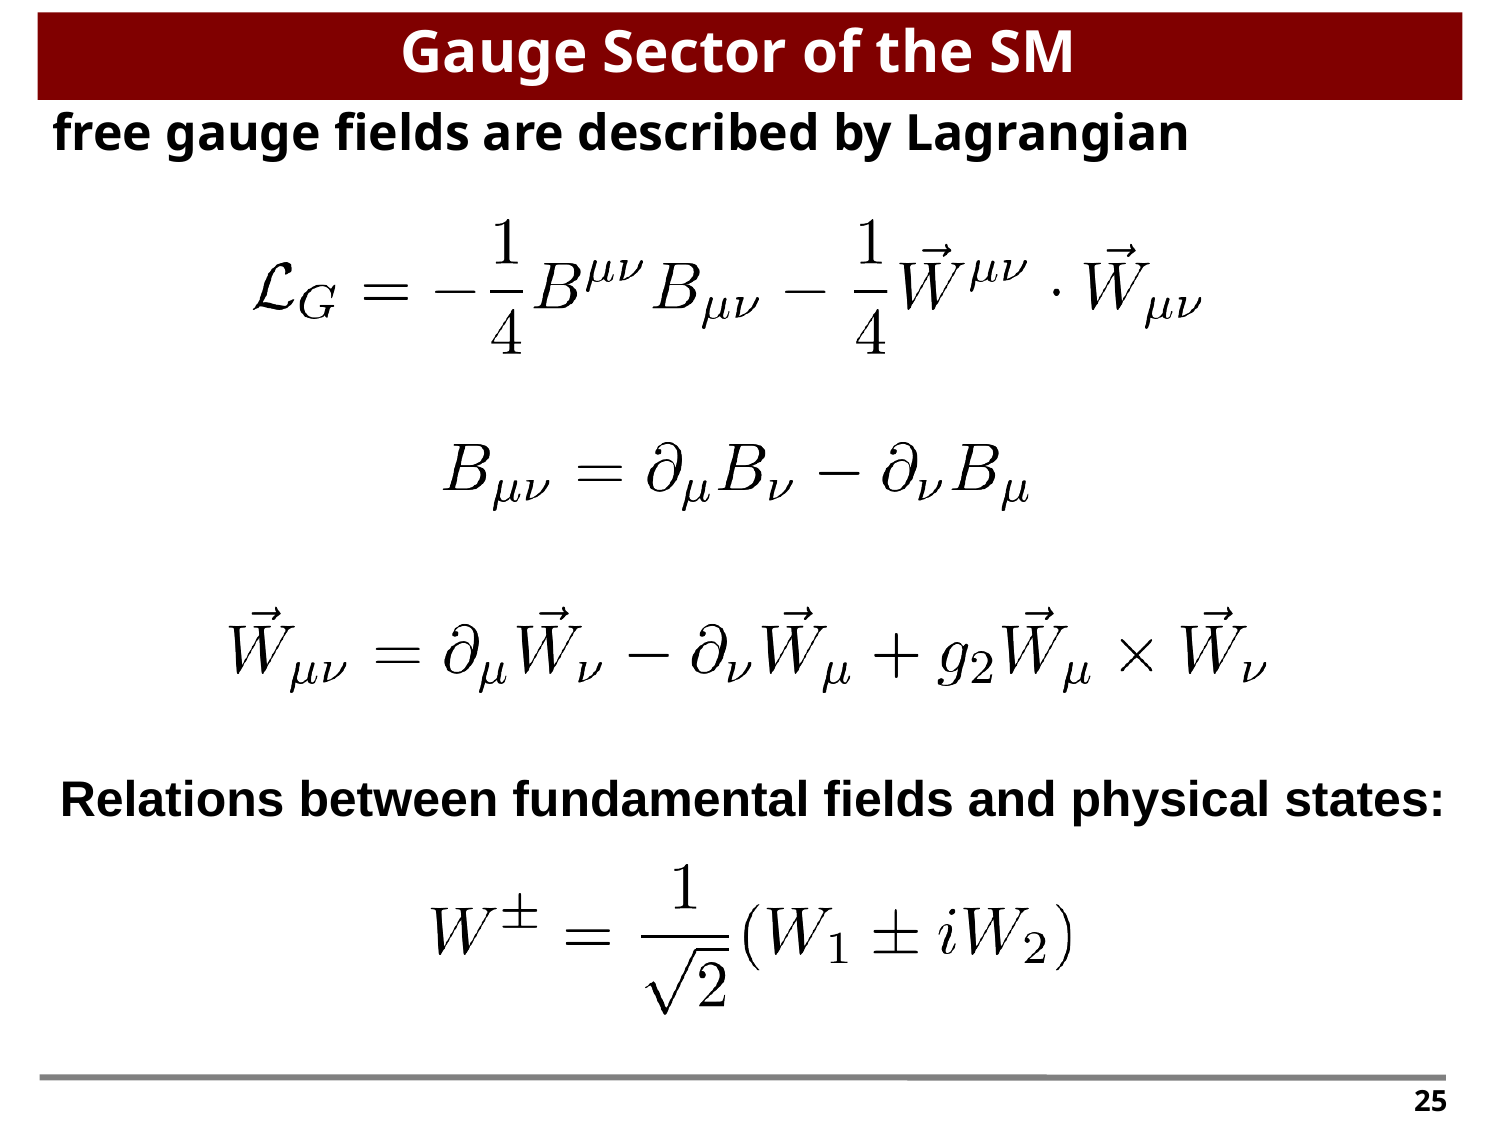

# Gauge Sector of the SM
free gauge fields are described by Lagrangian
Relations between fundamental fields and physical states: